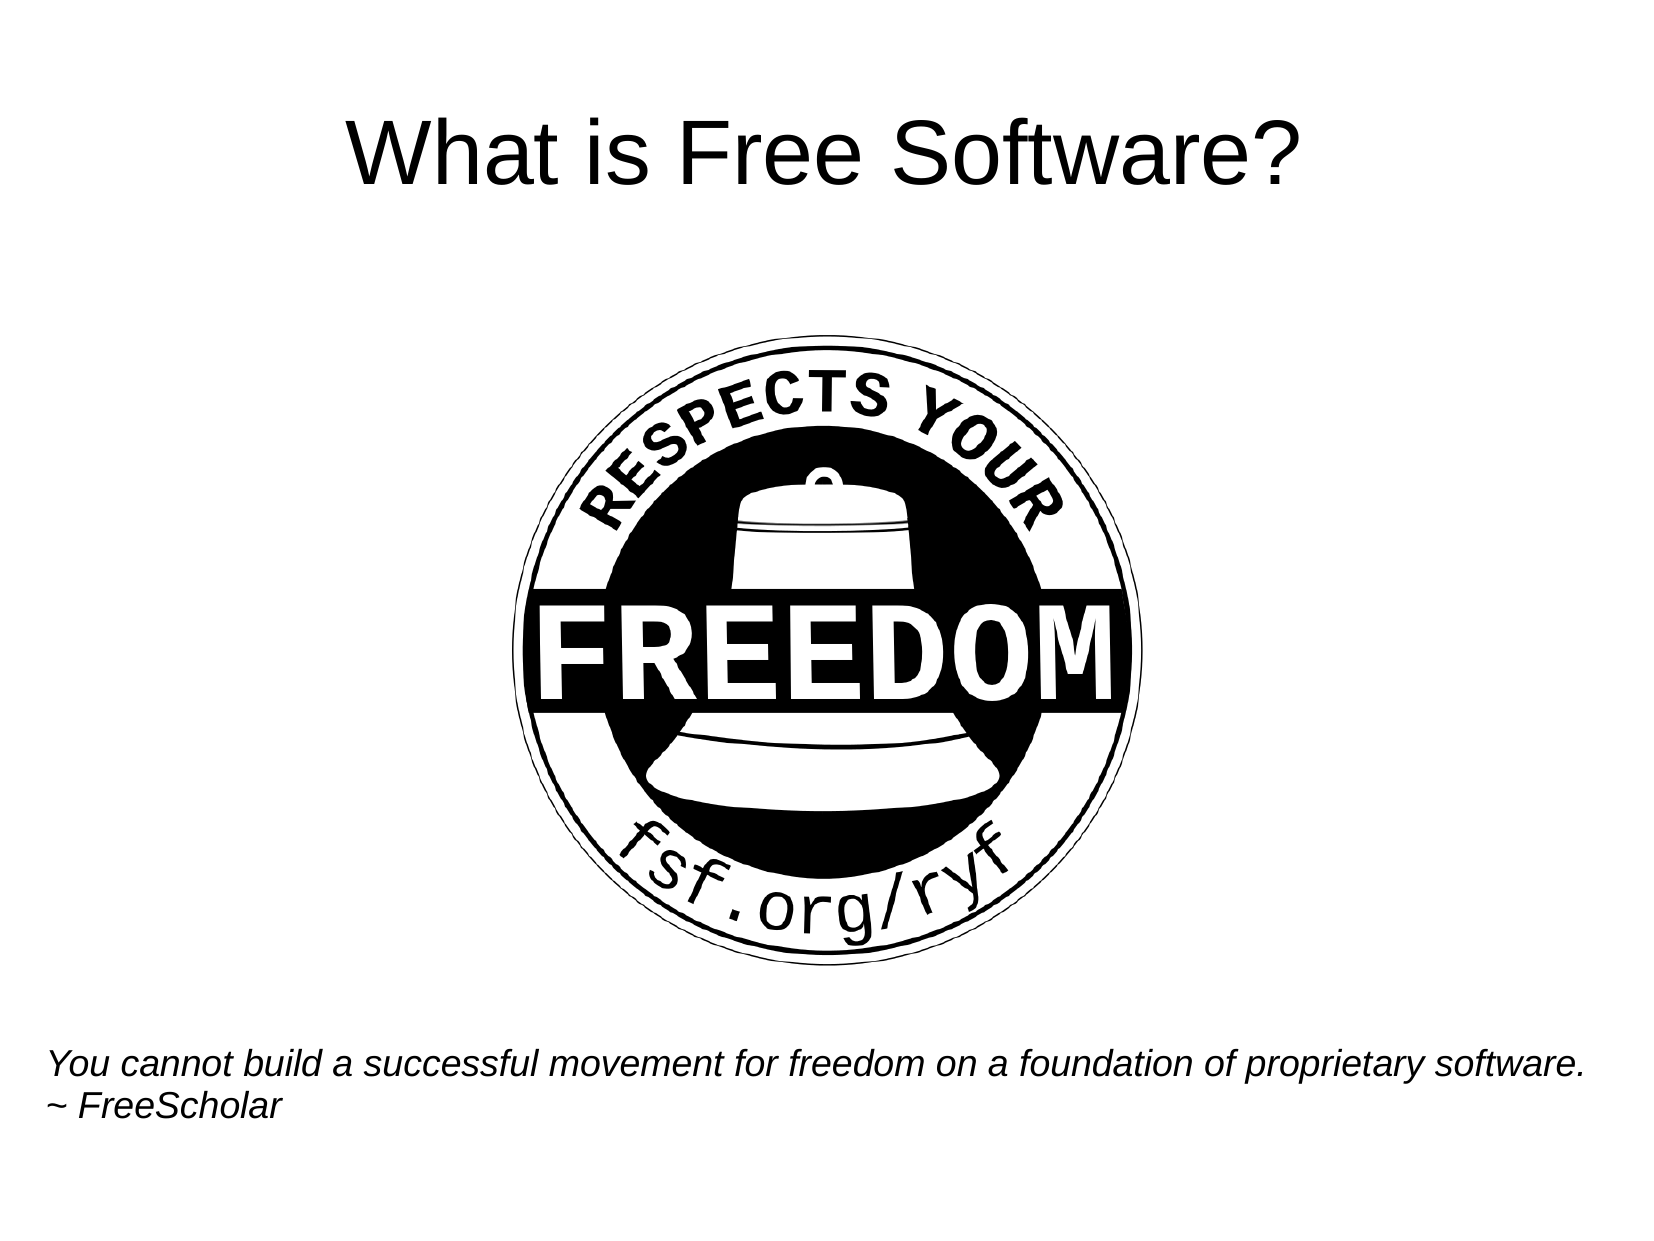

# What is Free Software?
You cannot build a successful movement for freedom on a foundation of proprietary software. ~ FreeScholar